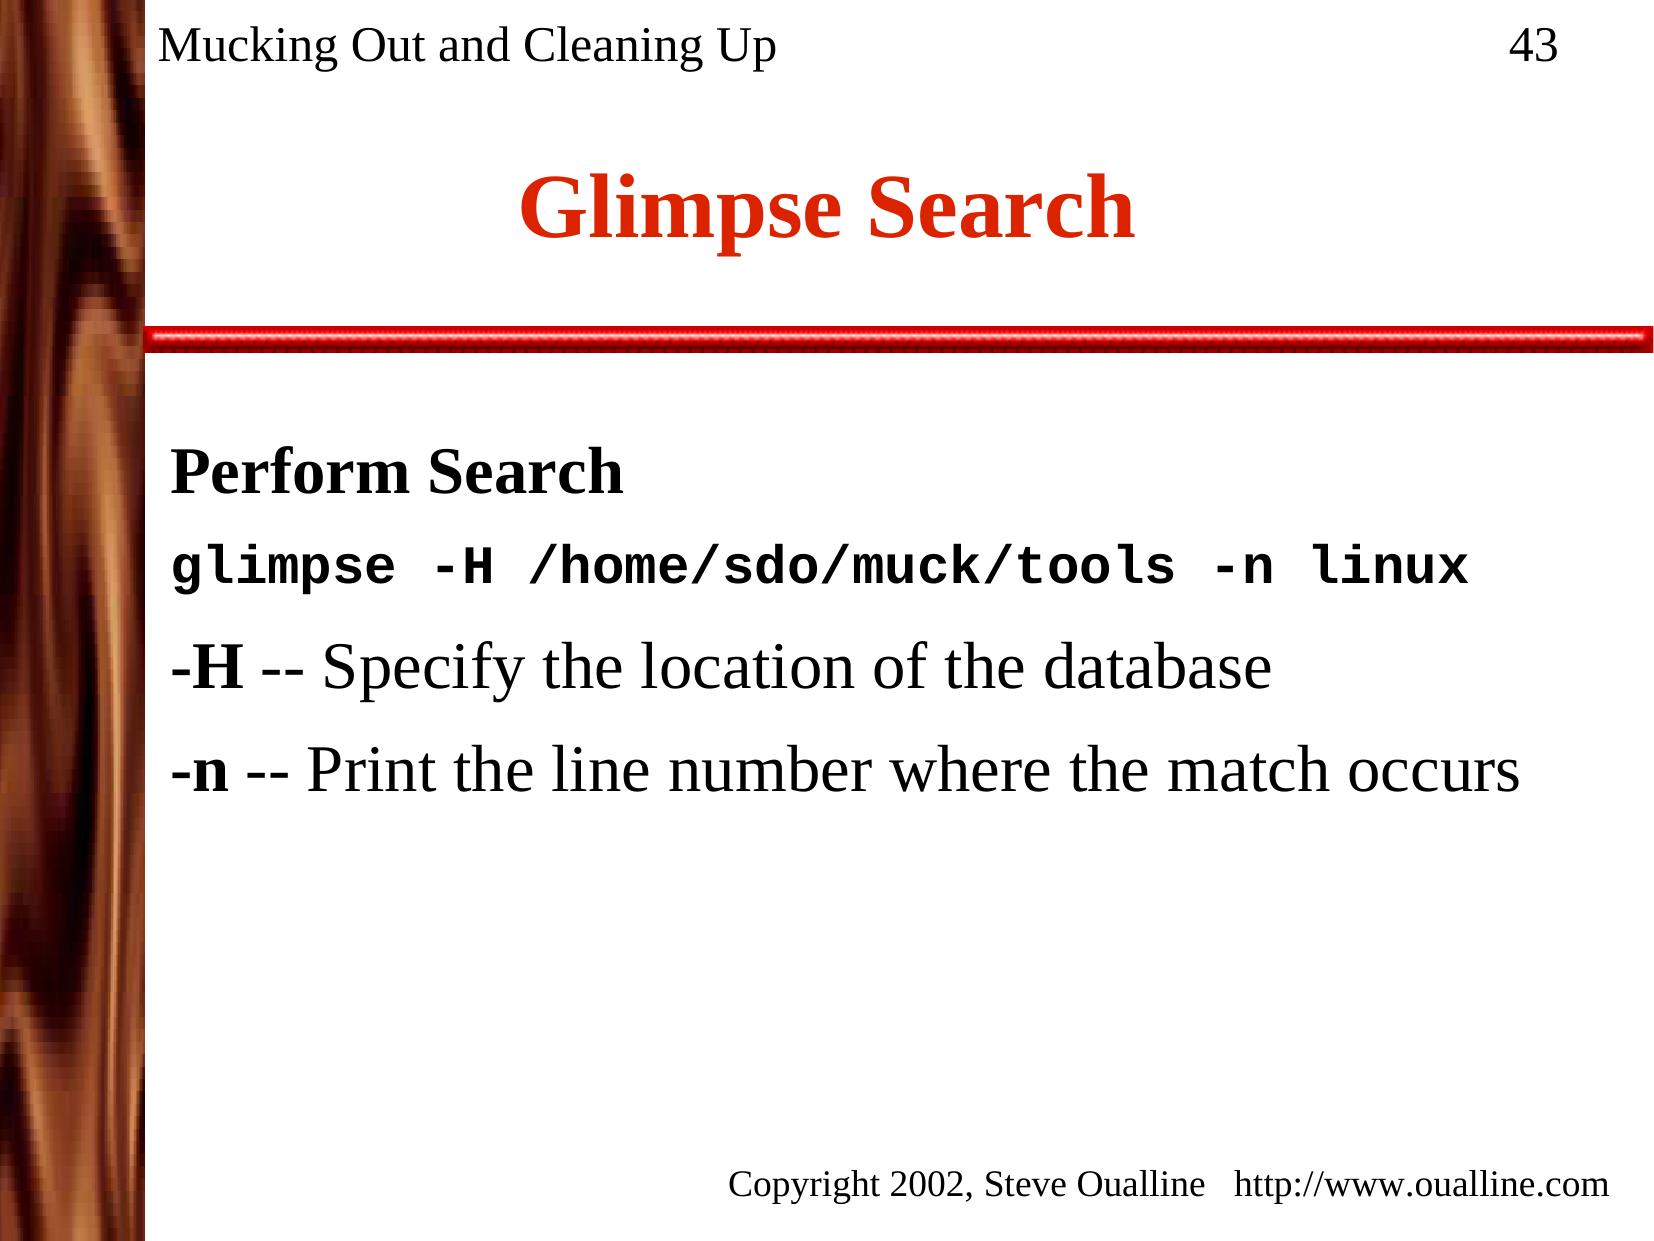

# Glimpse Search
Perform Search
glimpse -H /home/sdo/muck/tools -n linux
-H -- Specify the location of the database
-n -- Print the line number where the match occurs